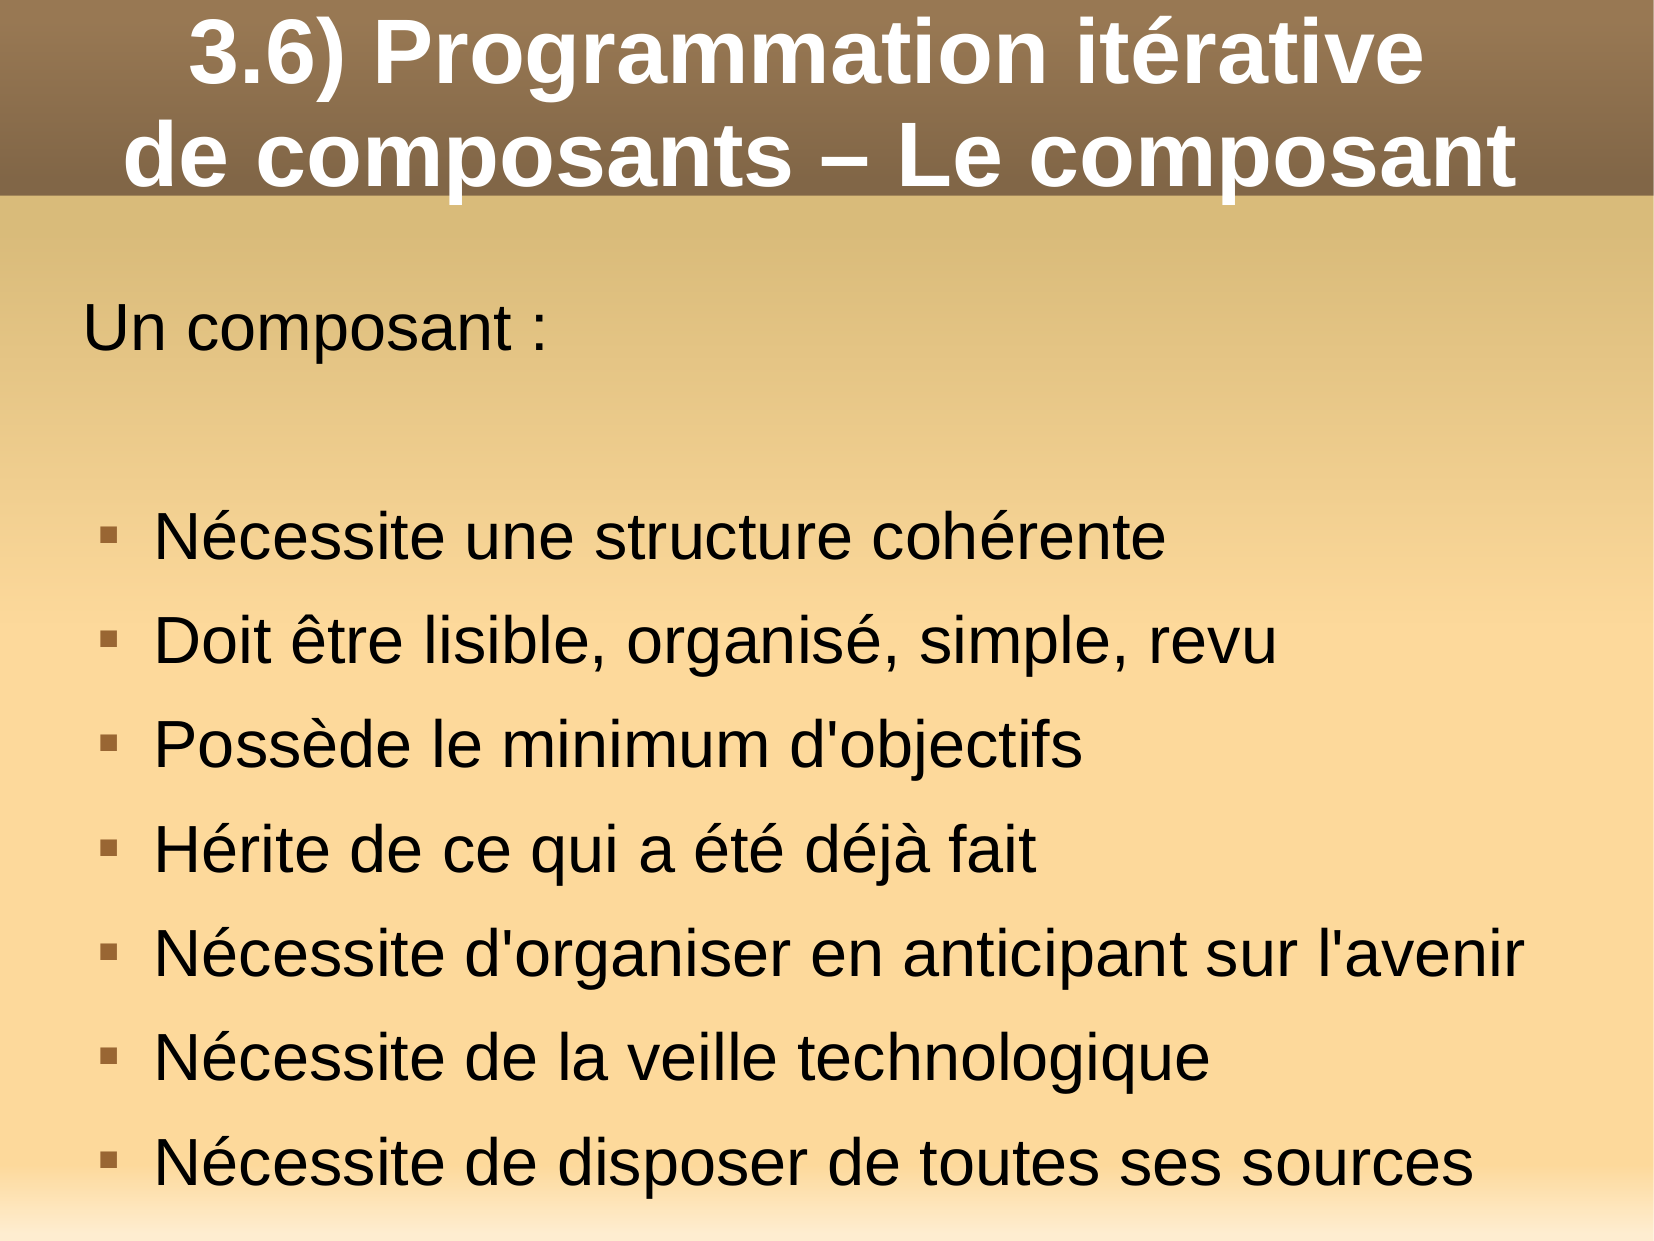

# 3.6) Programmation itérative de composants – Le composant
Un composant :
Nécessite une structure cohérente
Doit être lisible, organisé, simple, revu
Possède le minimum d'objectifs
Hérite de ce qui a été déjà fait
Nécessite d'organiser en anticipant sur l'avenir
Nécessite de la veille technologique
Nécessite de disposer de toutes ses sources